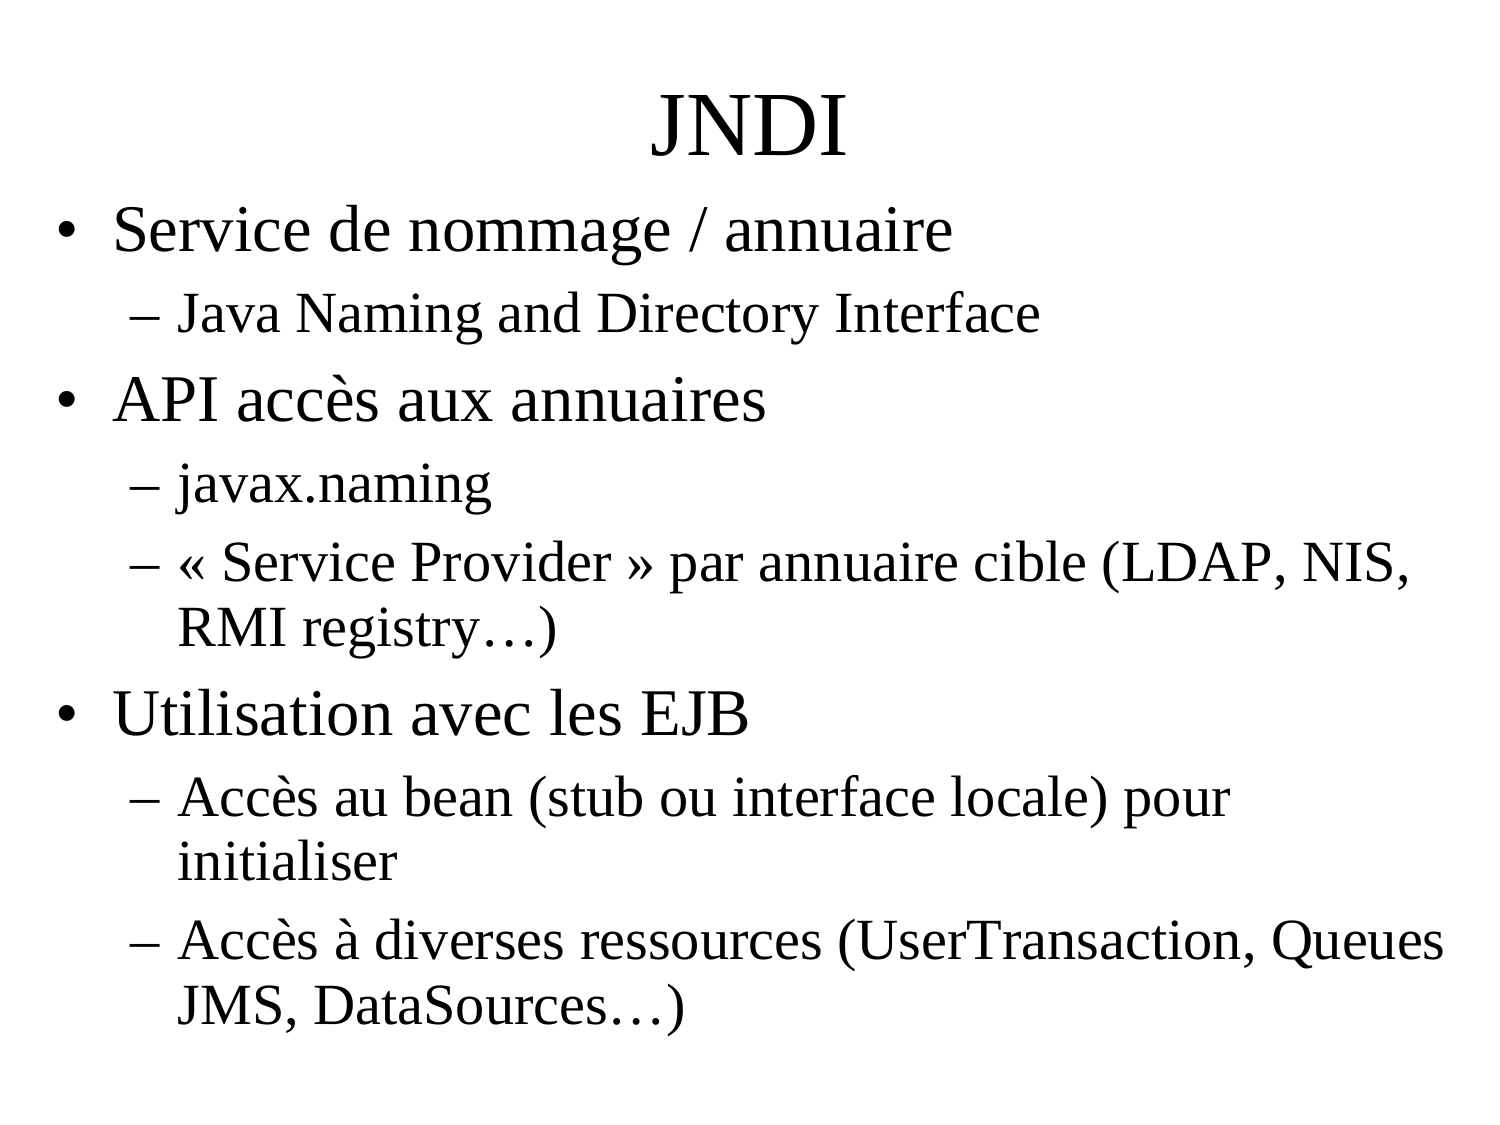

# JNDI
Service de nommage / annuaire
Java Naming and Directory Interface
API accès aux annuaires
javax.naming
« Service Provider » par annuaire cible (LDAP, NIS, RMI registry…)
Utilisation avec les EJB
Accès au bean (stub ou interface locale) pour initialiser
Accès à diverses ressources (UserTransaction, Queues JMS, DataSources…)